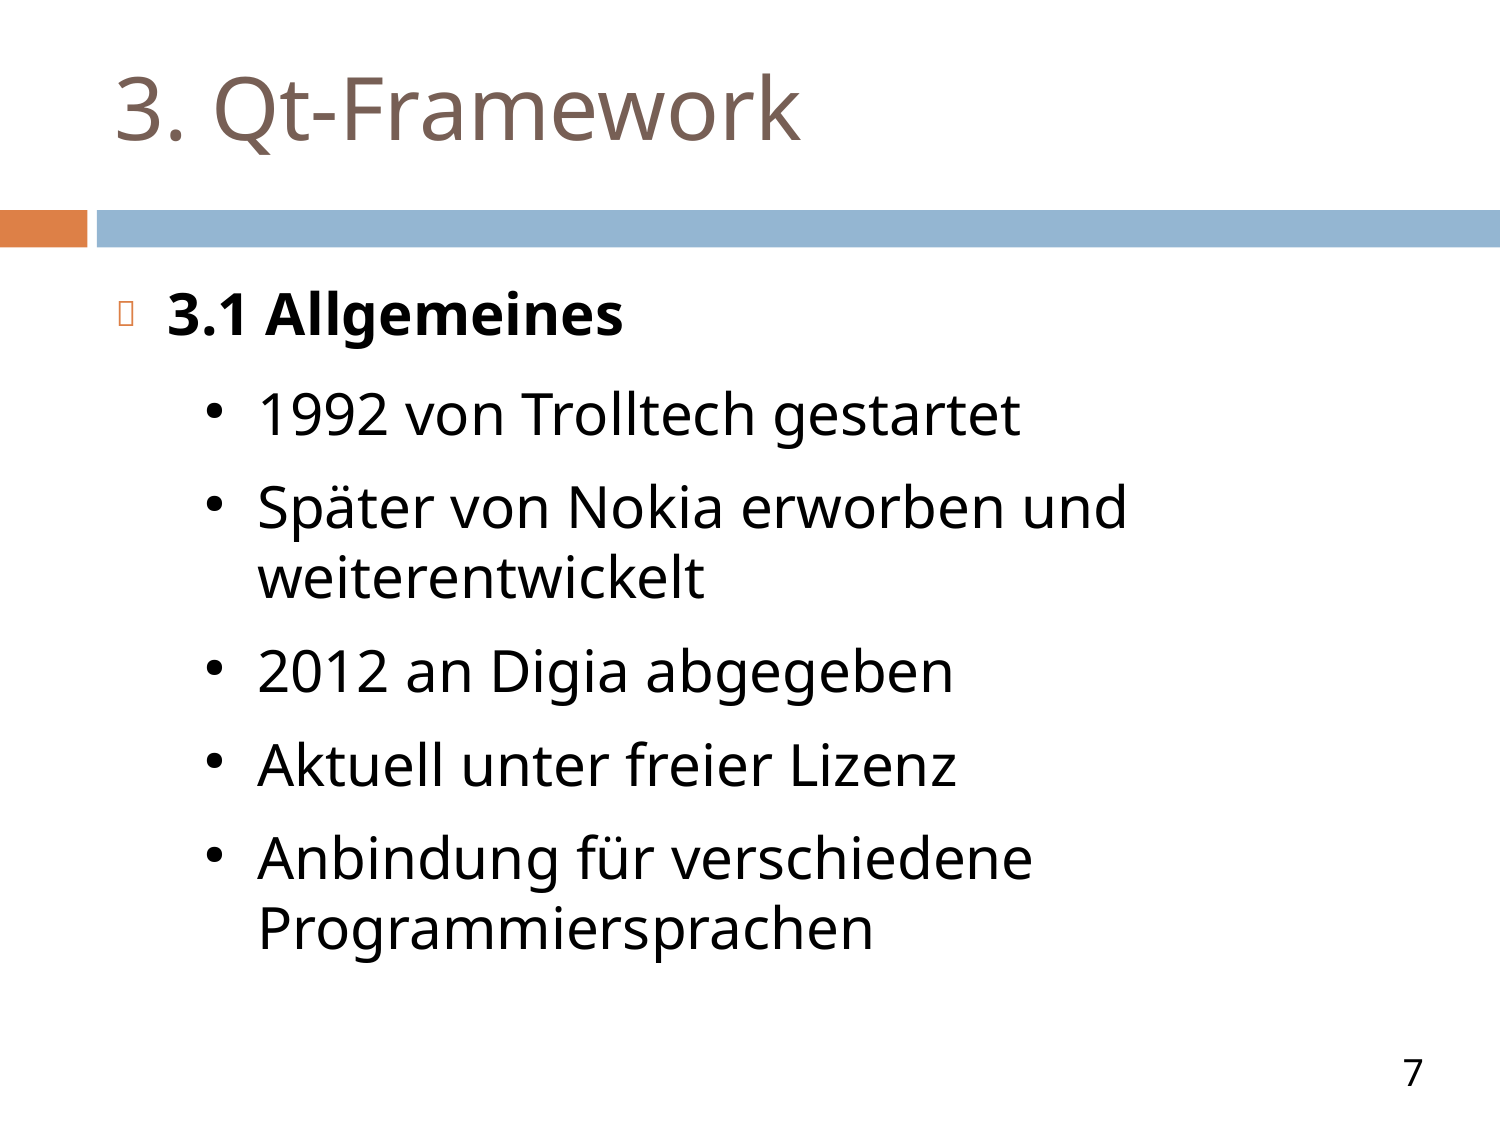

# 3. Qt-Framework
3.1 Allgemeines
1992 von Trolltech gestartet
Später von Nokia erworben und weiterentwickelt
2012 an Digia abgegeben
Aktuell unter freier Lizenz
Anbindung für verschiedene Programmiersprachen
7